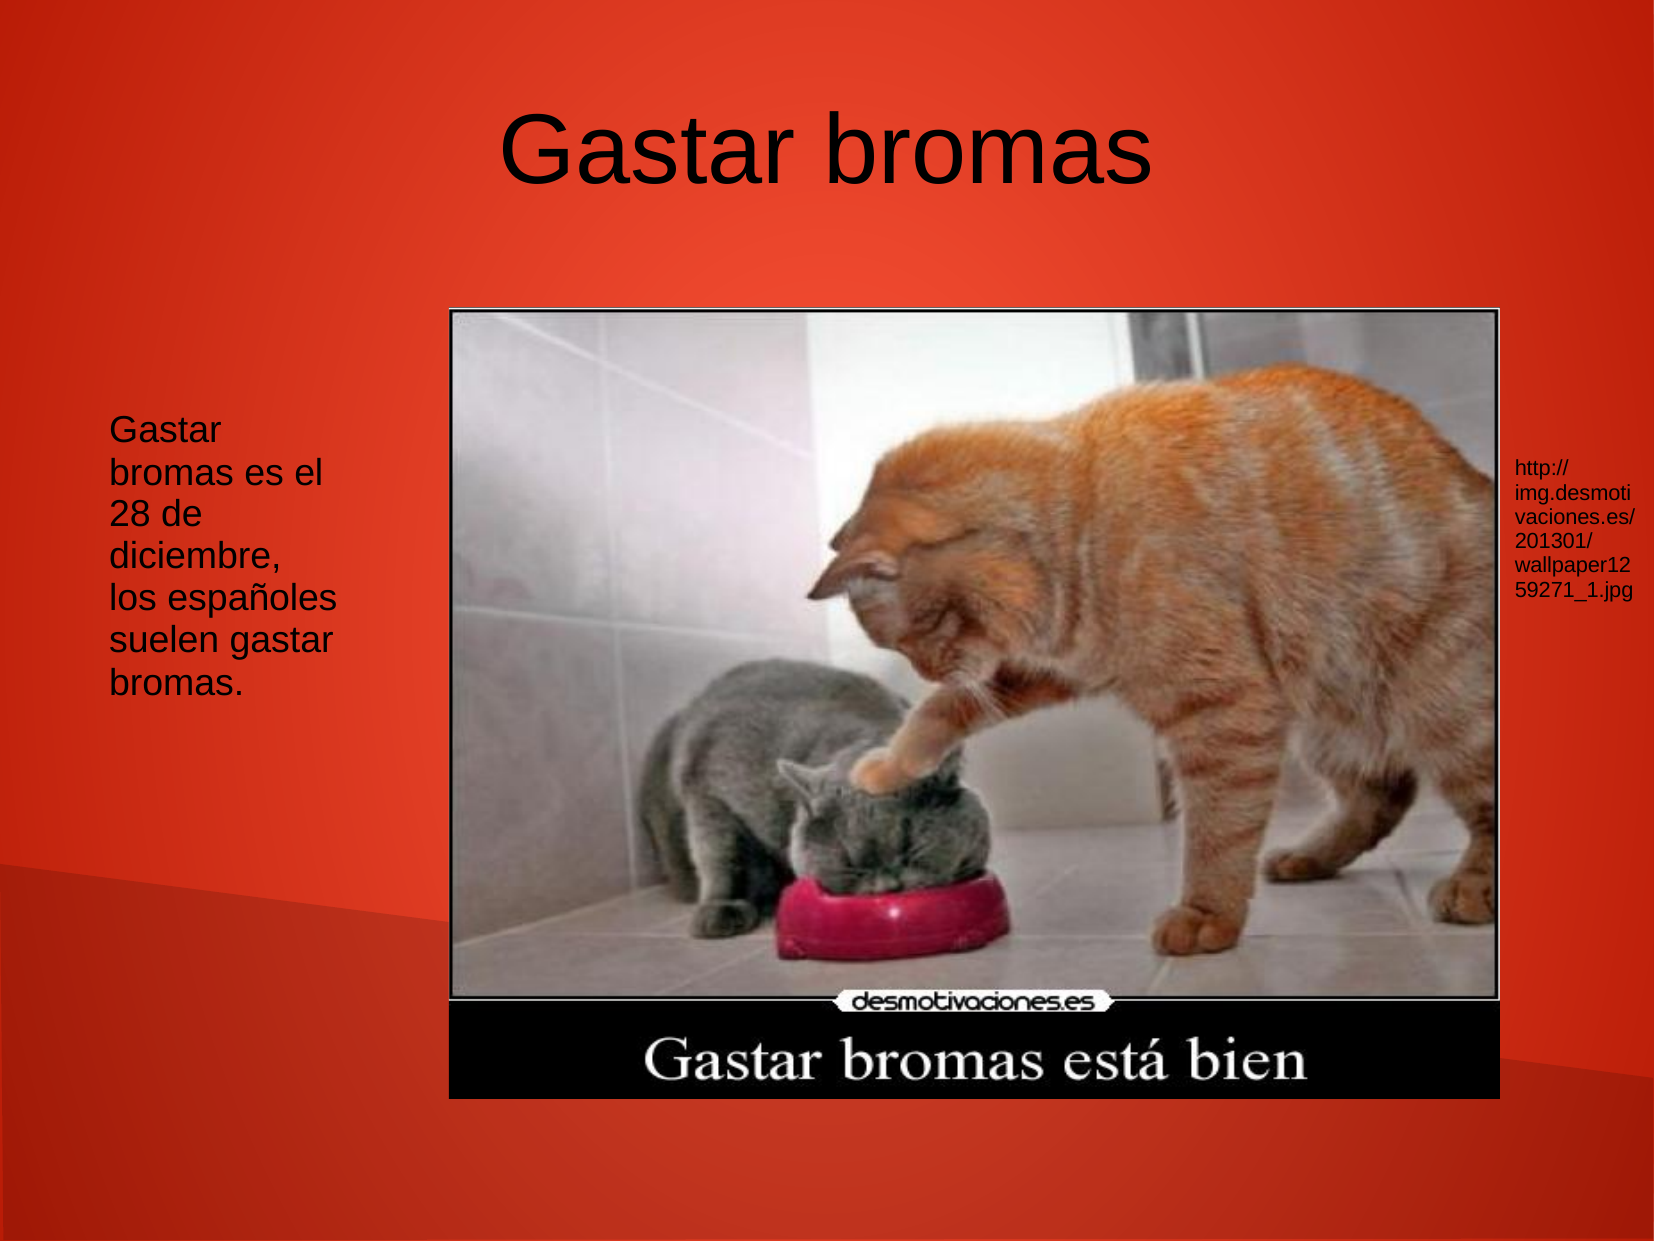

# Gastar bromas
Gastar bromas es el 28 de diciembre, los españoles suelen gastar bromas.
http://img.desmotivaciones.es/201301/wallpaper1259271_1.jpg